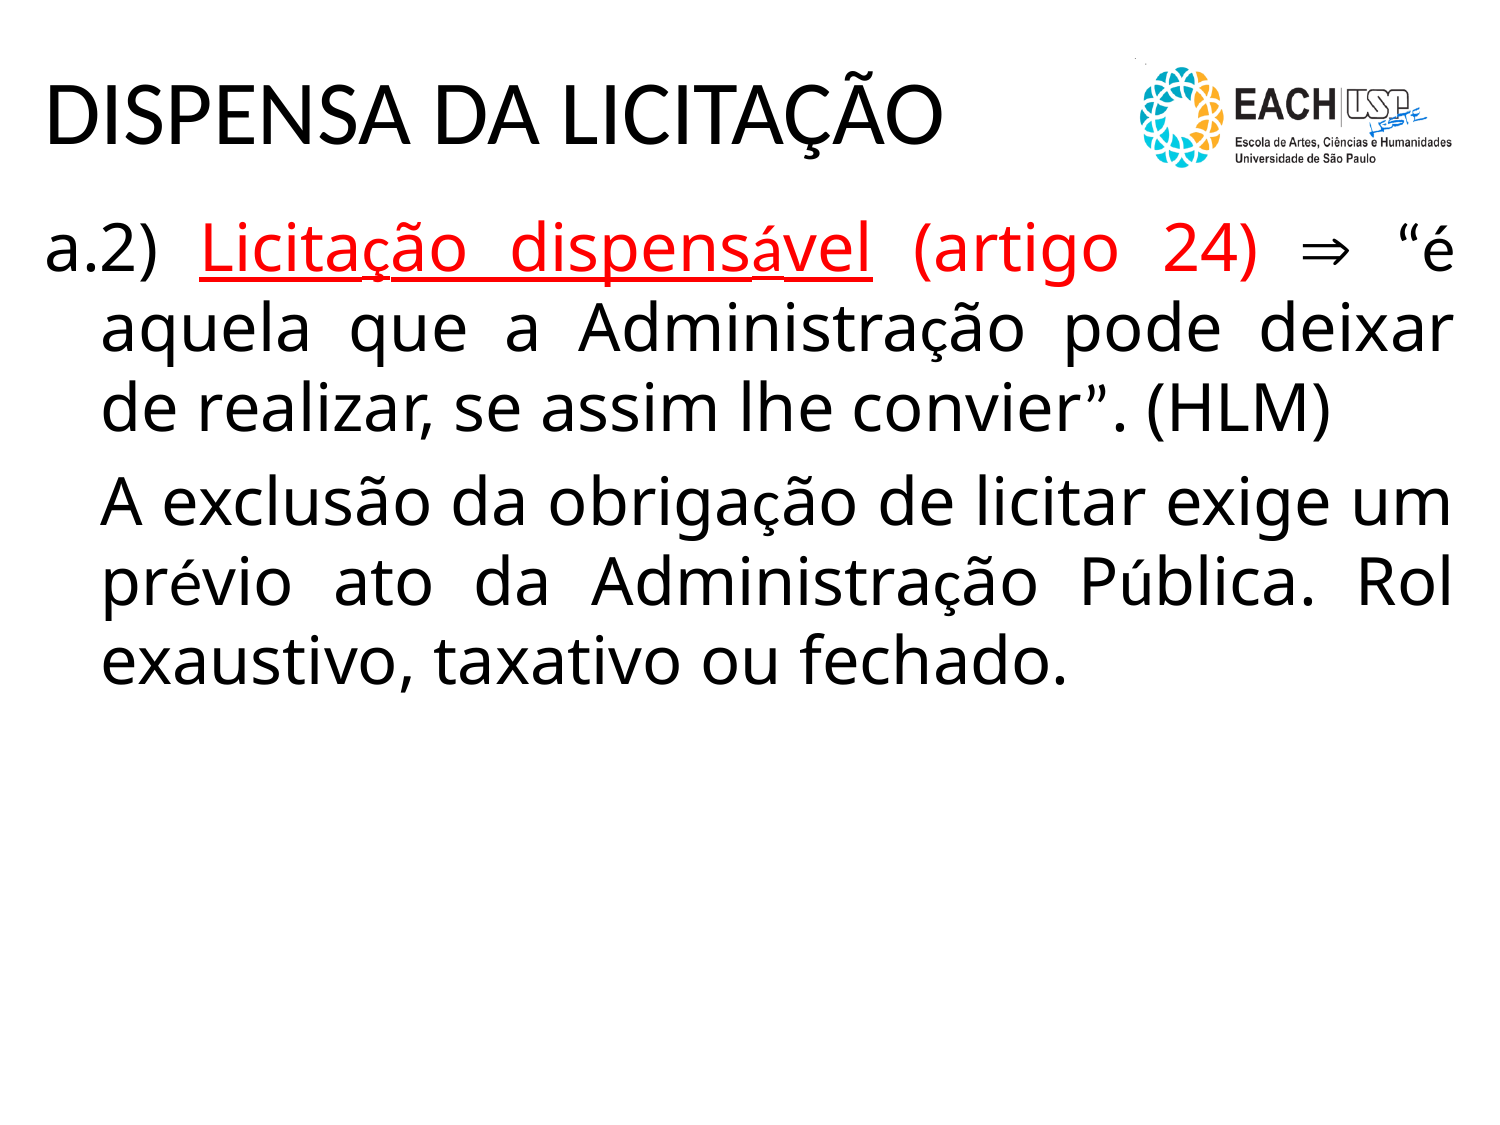

DISPENSA DA LICITAÇÃO
# a.2) Licitação dispensável (artigo 24)  “é aquela que a Administração pode deixar de realizar, se assim lhe convier”. (HLM)
	A exclusão da obrigação de licitar exige um prévio ato da Administração Pública. Rol exaustivo, taxativo ou fechado.